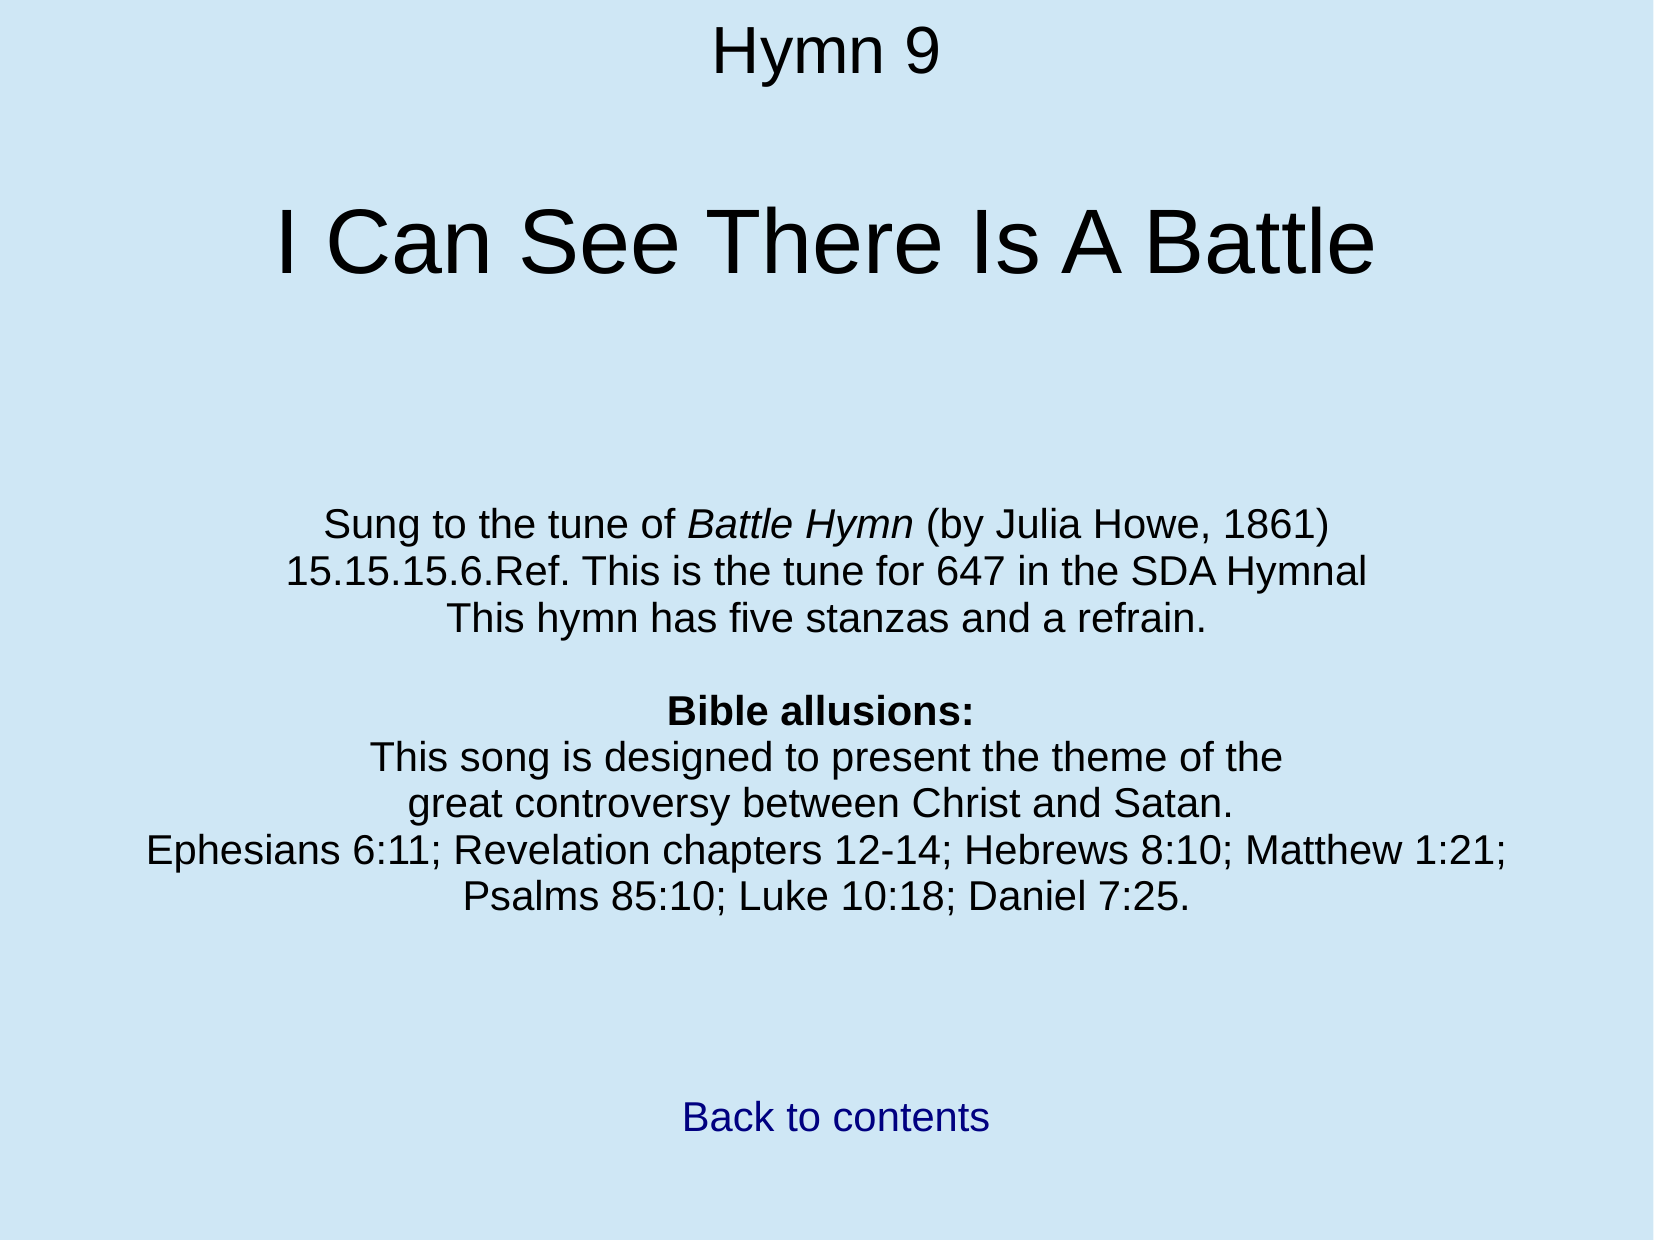

# Hymn 9 I Can See There Is A Battle
Sung to the tune of Battle Hymn (by Julia Howe, 1861)
15.15.15.6.Ref. This is the tune for 647 in the SDA Hymnal
This hymn has five stanzas and a refrain.
Bible allusions:
This song is designed to present the theme of the
great controversy between Christ and Satan.
Ephesians 6:11; Revelation chapters 12-14; Hebrews 8:10; Matthew 1:21;
Psalms 85:10; Luke 10:18; Daniel 7:25.
 Back to contents